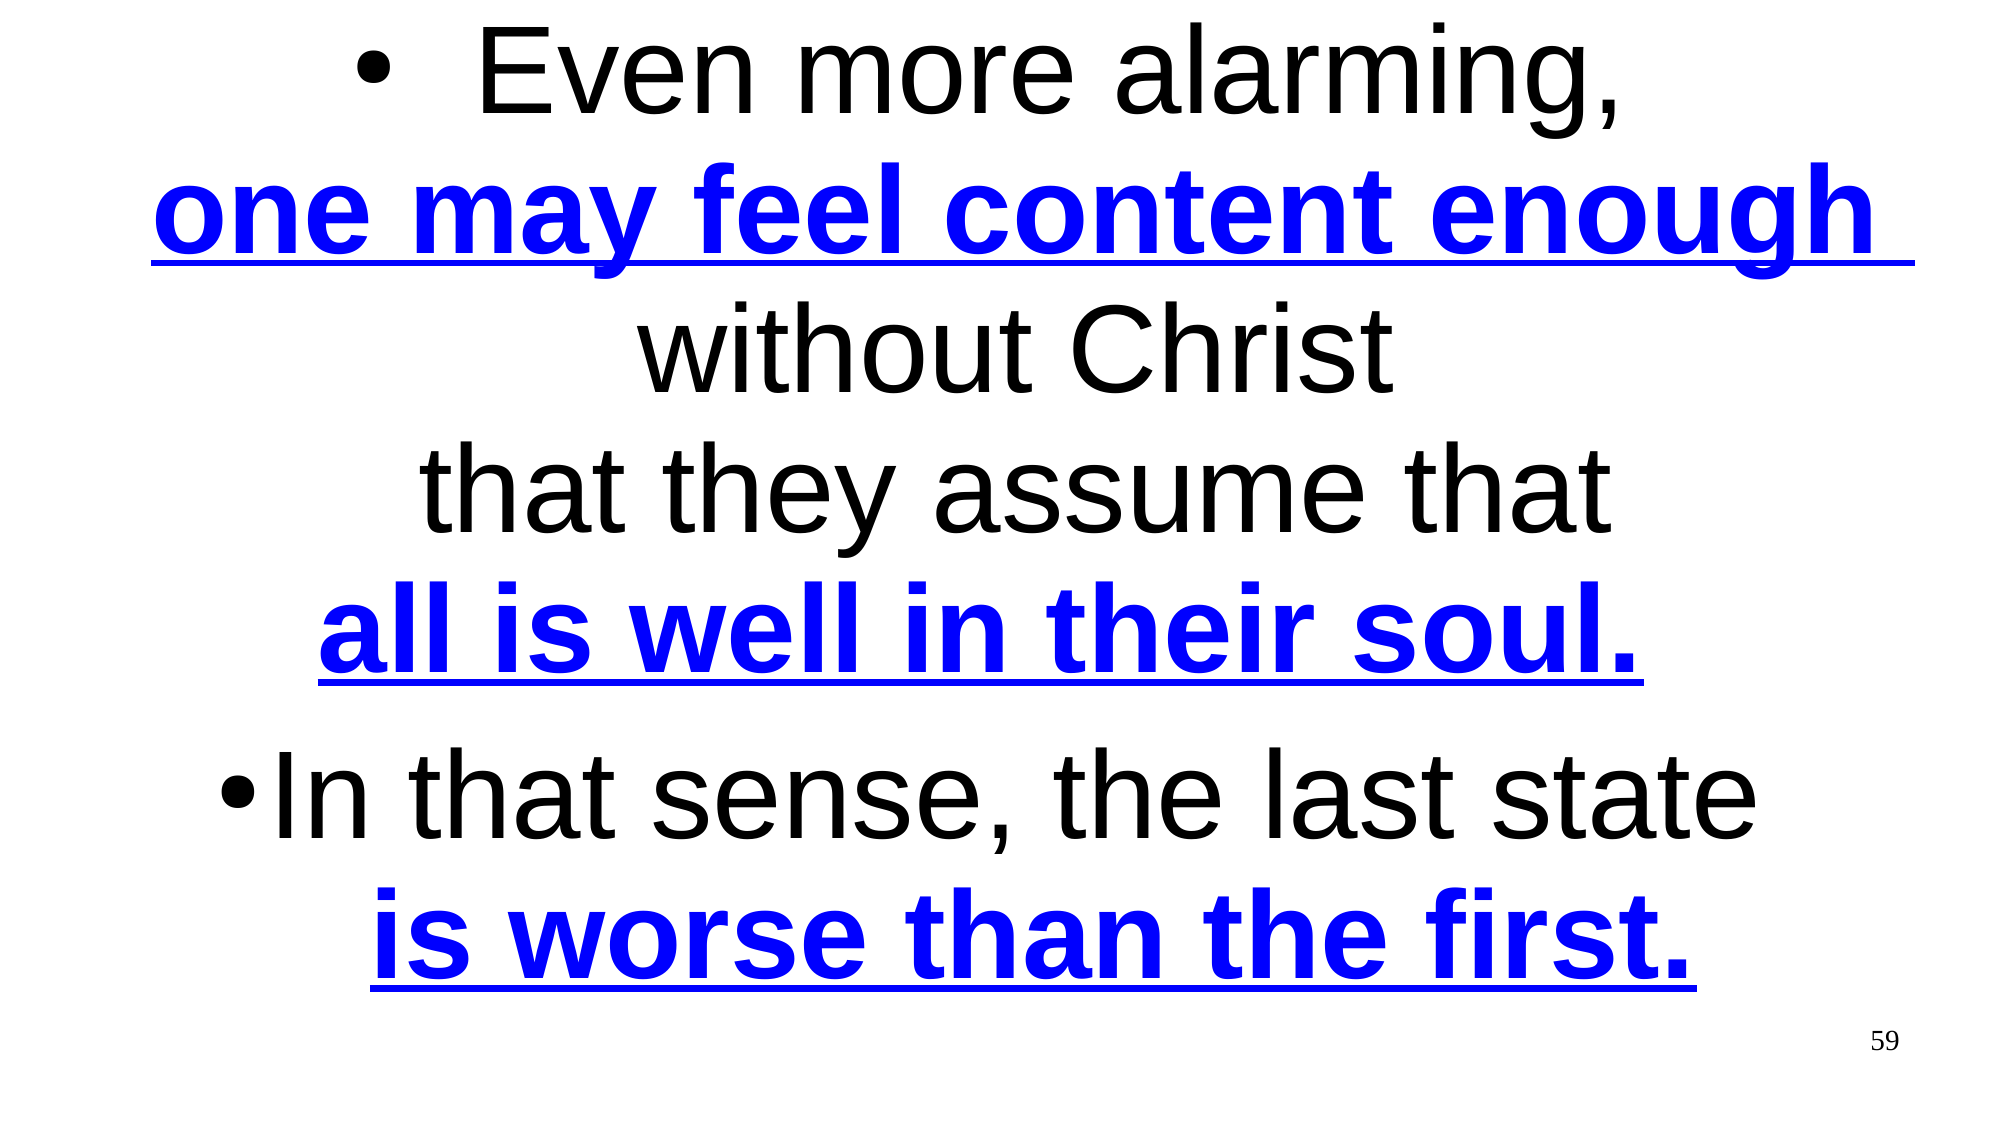

# Even more alarming, one may feel content enough without Christ that they assume that all is well in their soul.
In that sense, the last state
is worse than the first.
59